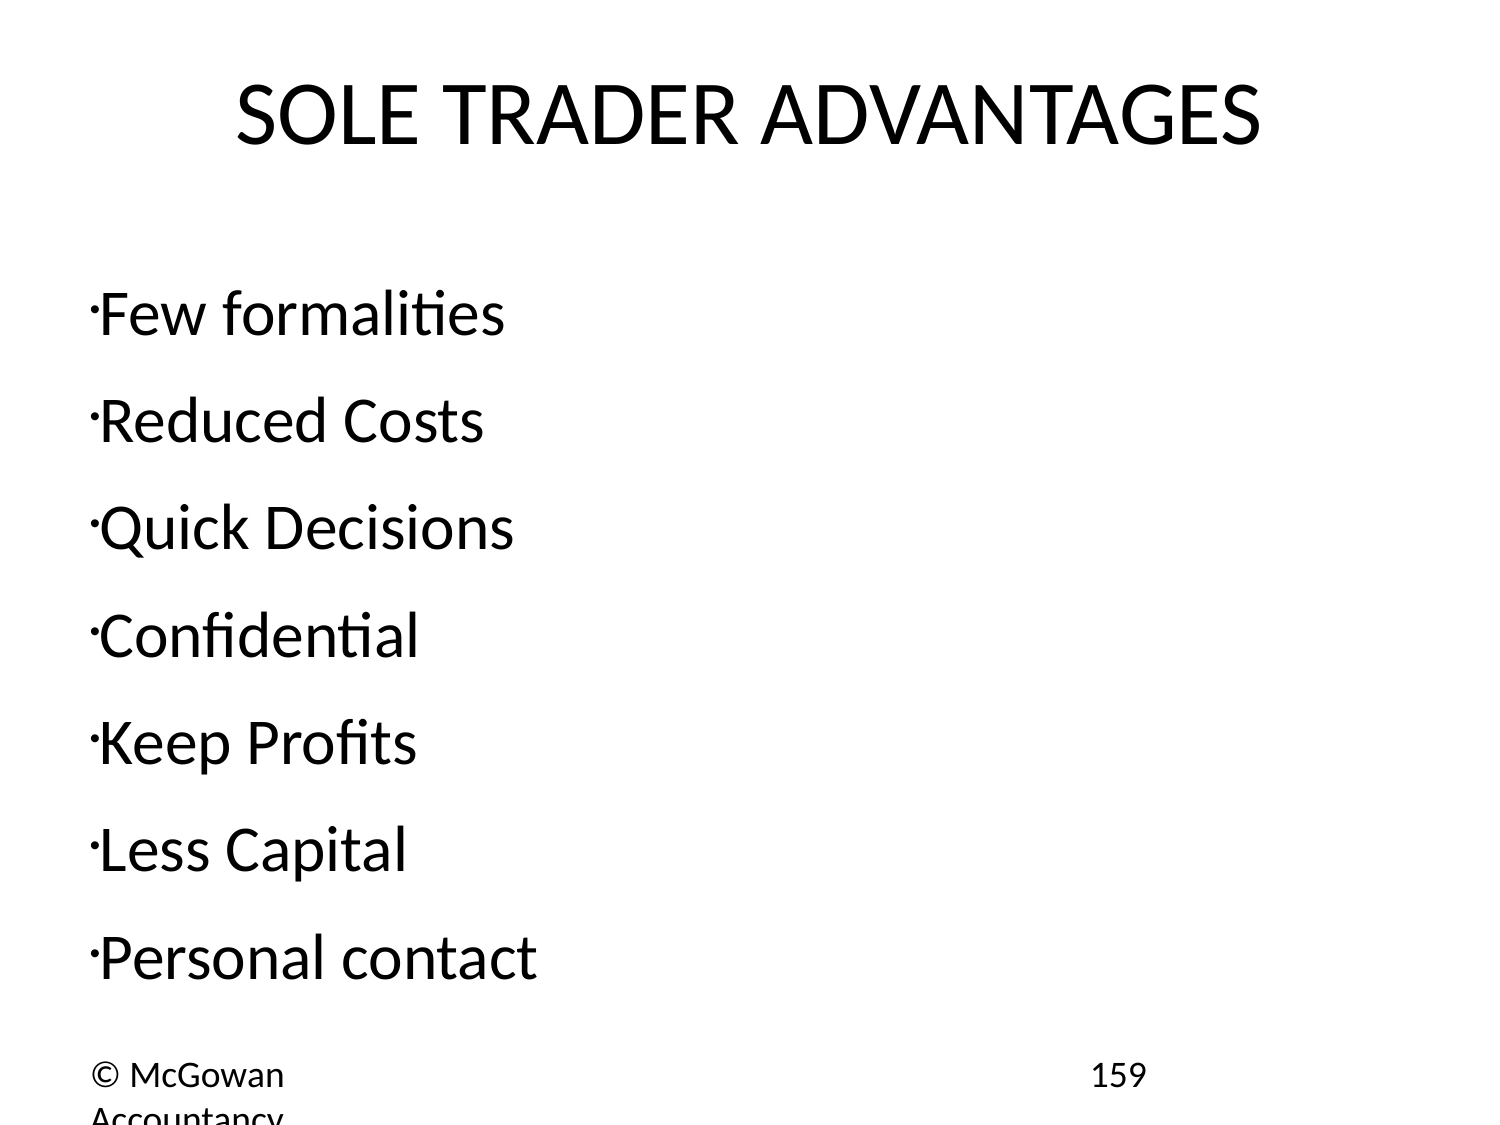

# SOLE TRADER ADVANTAGES
Few formalities
Reduced Costs
Quick Decisions
Confidential
Keep Profits
Less Capital
Personal contact
© McGowan Accountancy Services
159